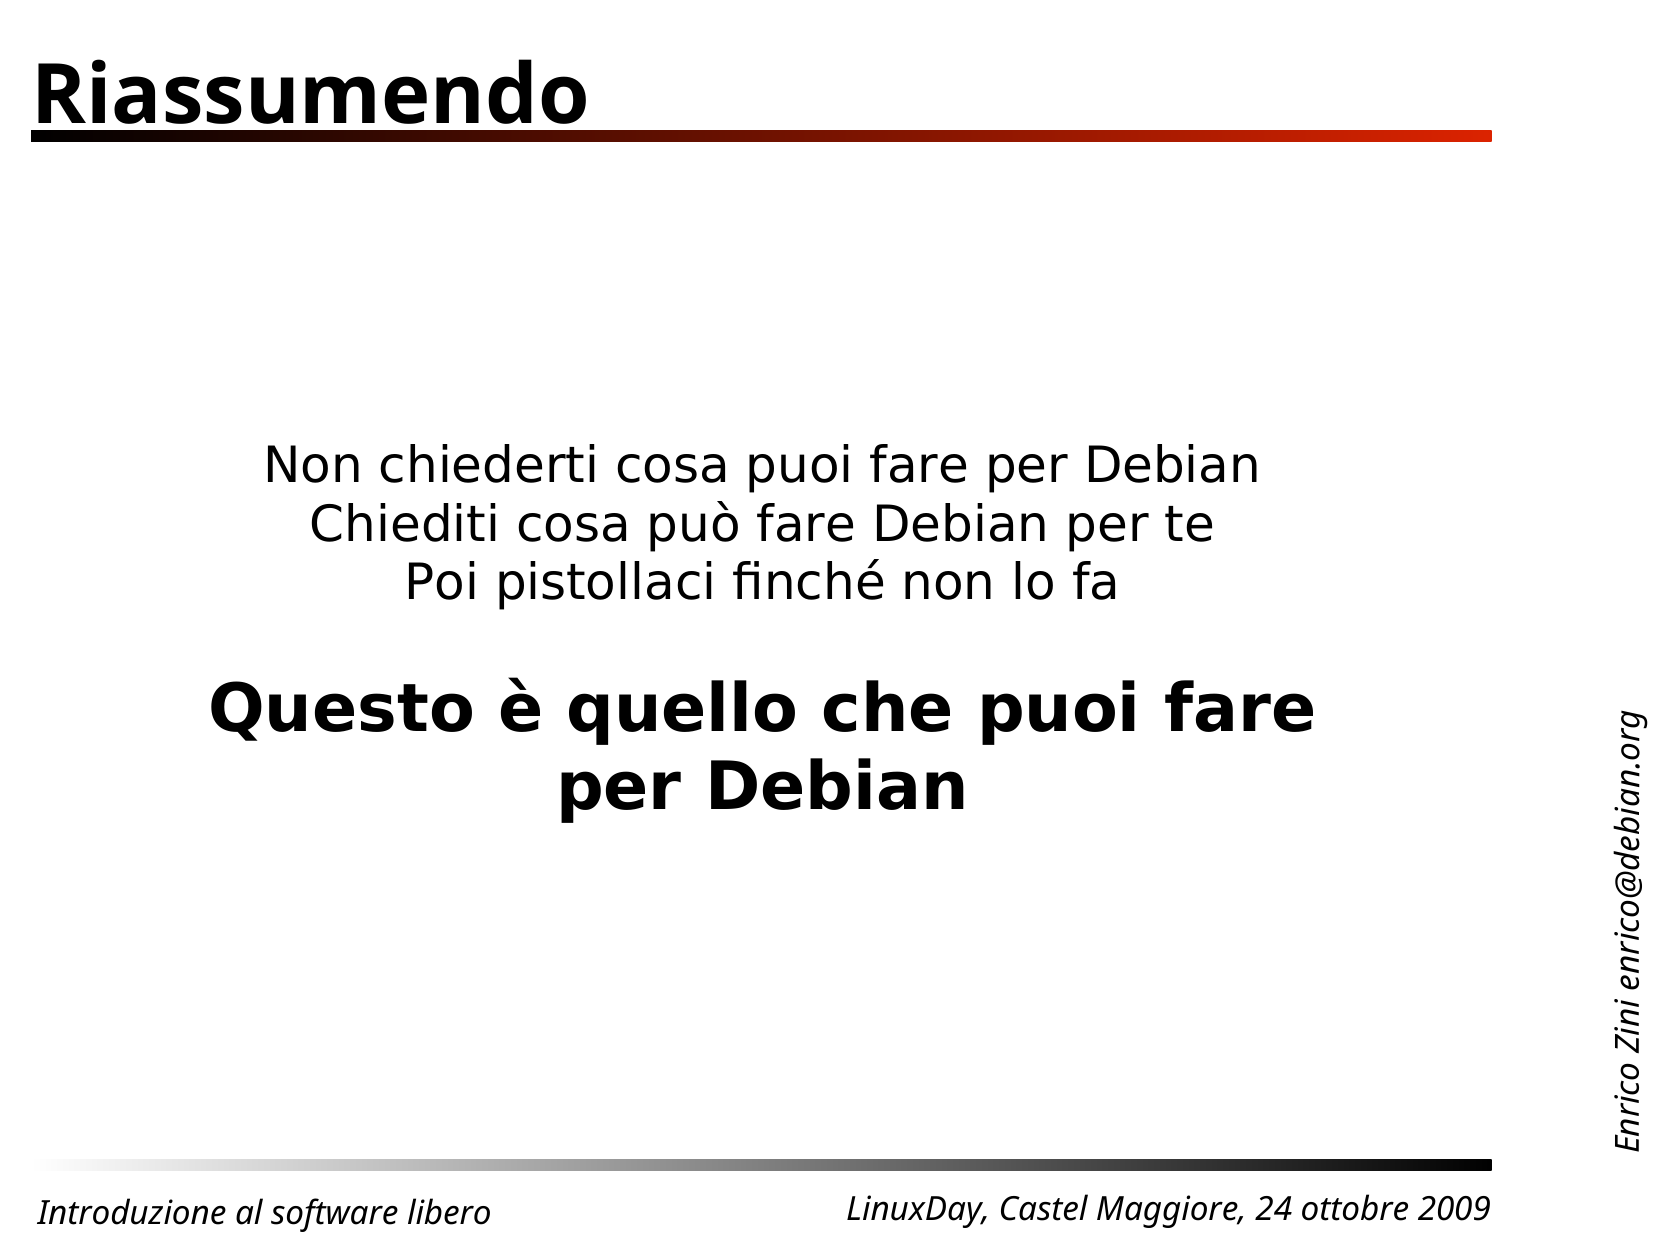

Riassumendo
Non chiederti cosa puoi fare per Debian
Chiediti cosa può fare Debian per te
Poi pistollaci finché non lo fa
Questo è quello che puoi fare
per Debian